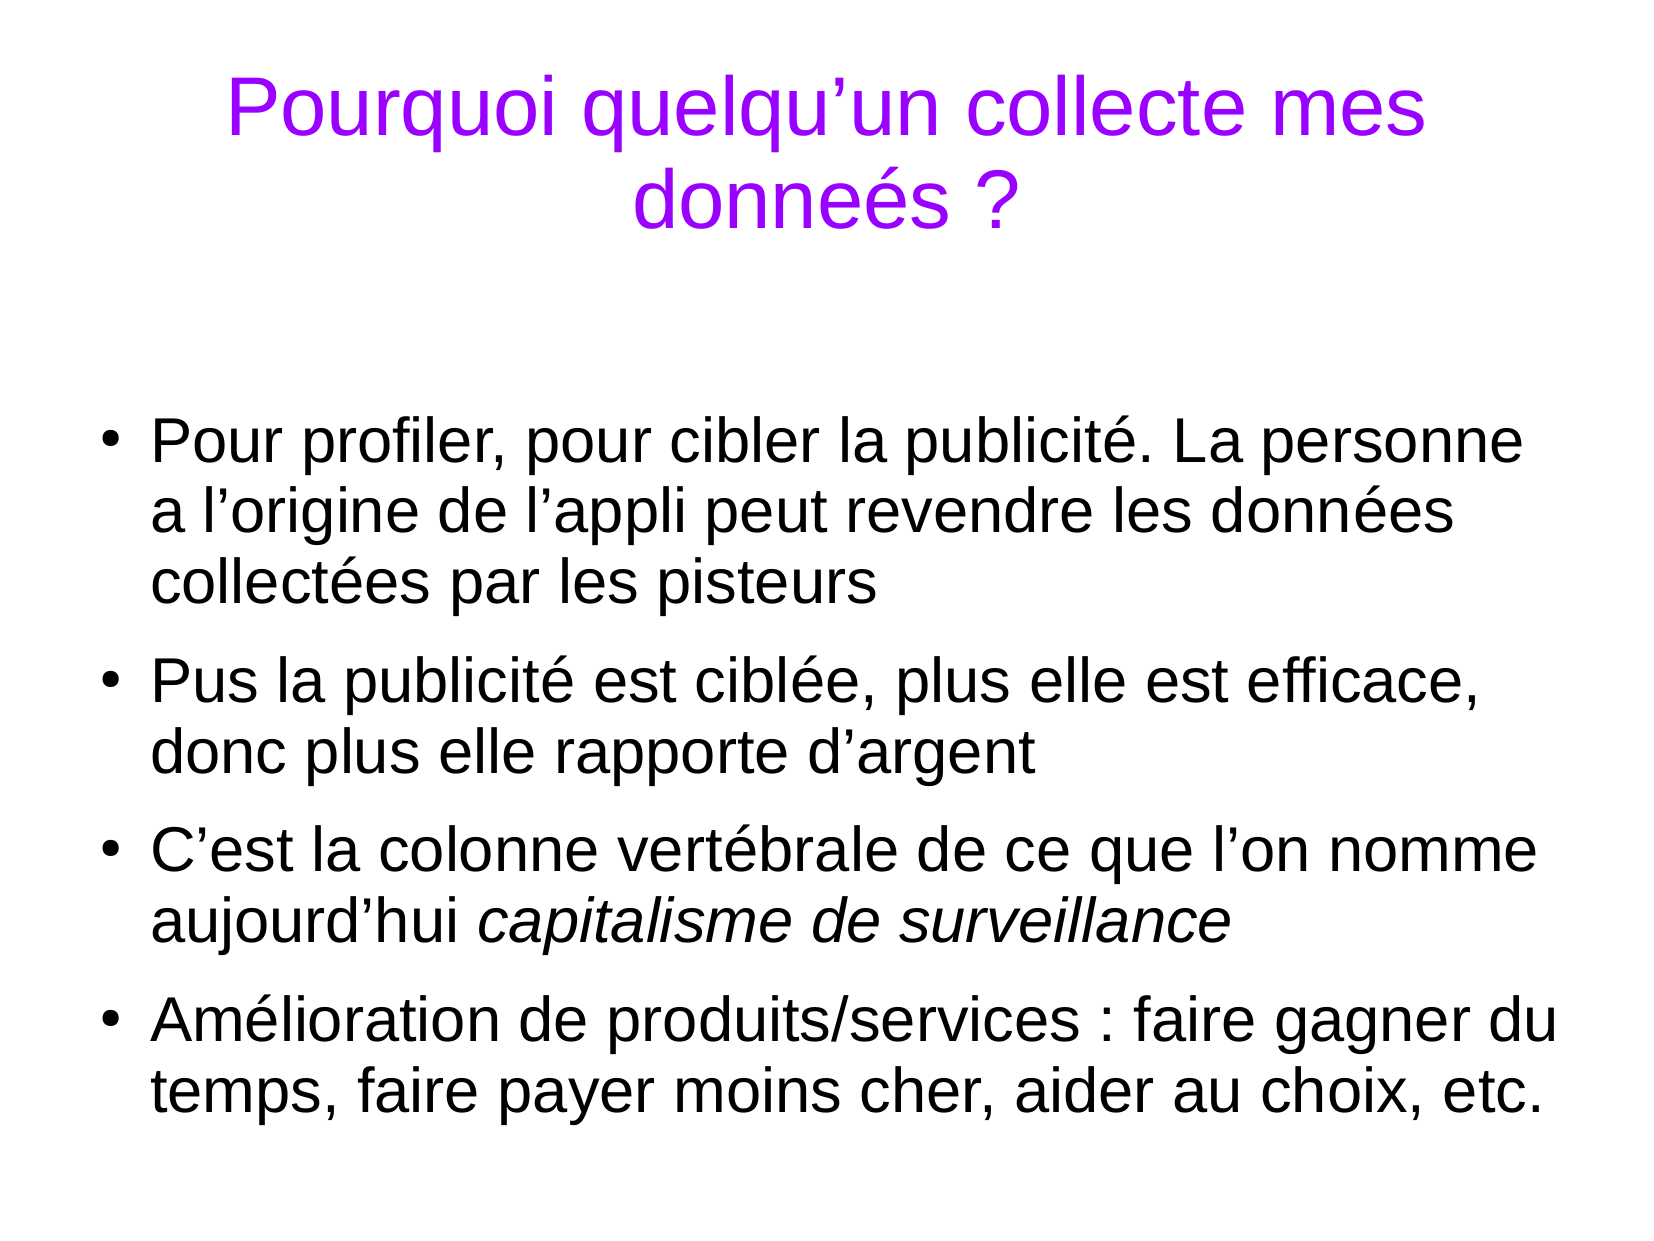

# Pourquoi quelqu’un collecte mes donneés ?
Pour profiler, pour cibler la publicité. La personne a l’origine de l’appli peut revendre les données collectées par les pisteurs
Pus la publicité est ciblée, plus elle est efficace, donc plus elle rapporte d’argent
C’est la colonne vertébrale de ce que l’on nomme aujourd’hui capitalisme de surveillance
Amélioration de produits/services : faire gagner du temps, faire payer moins cher, aider au choix, etc.